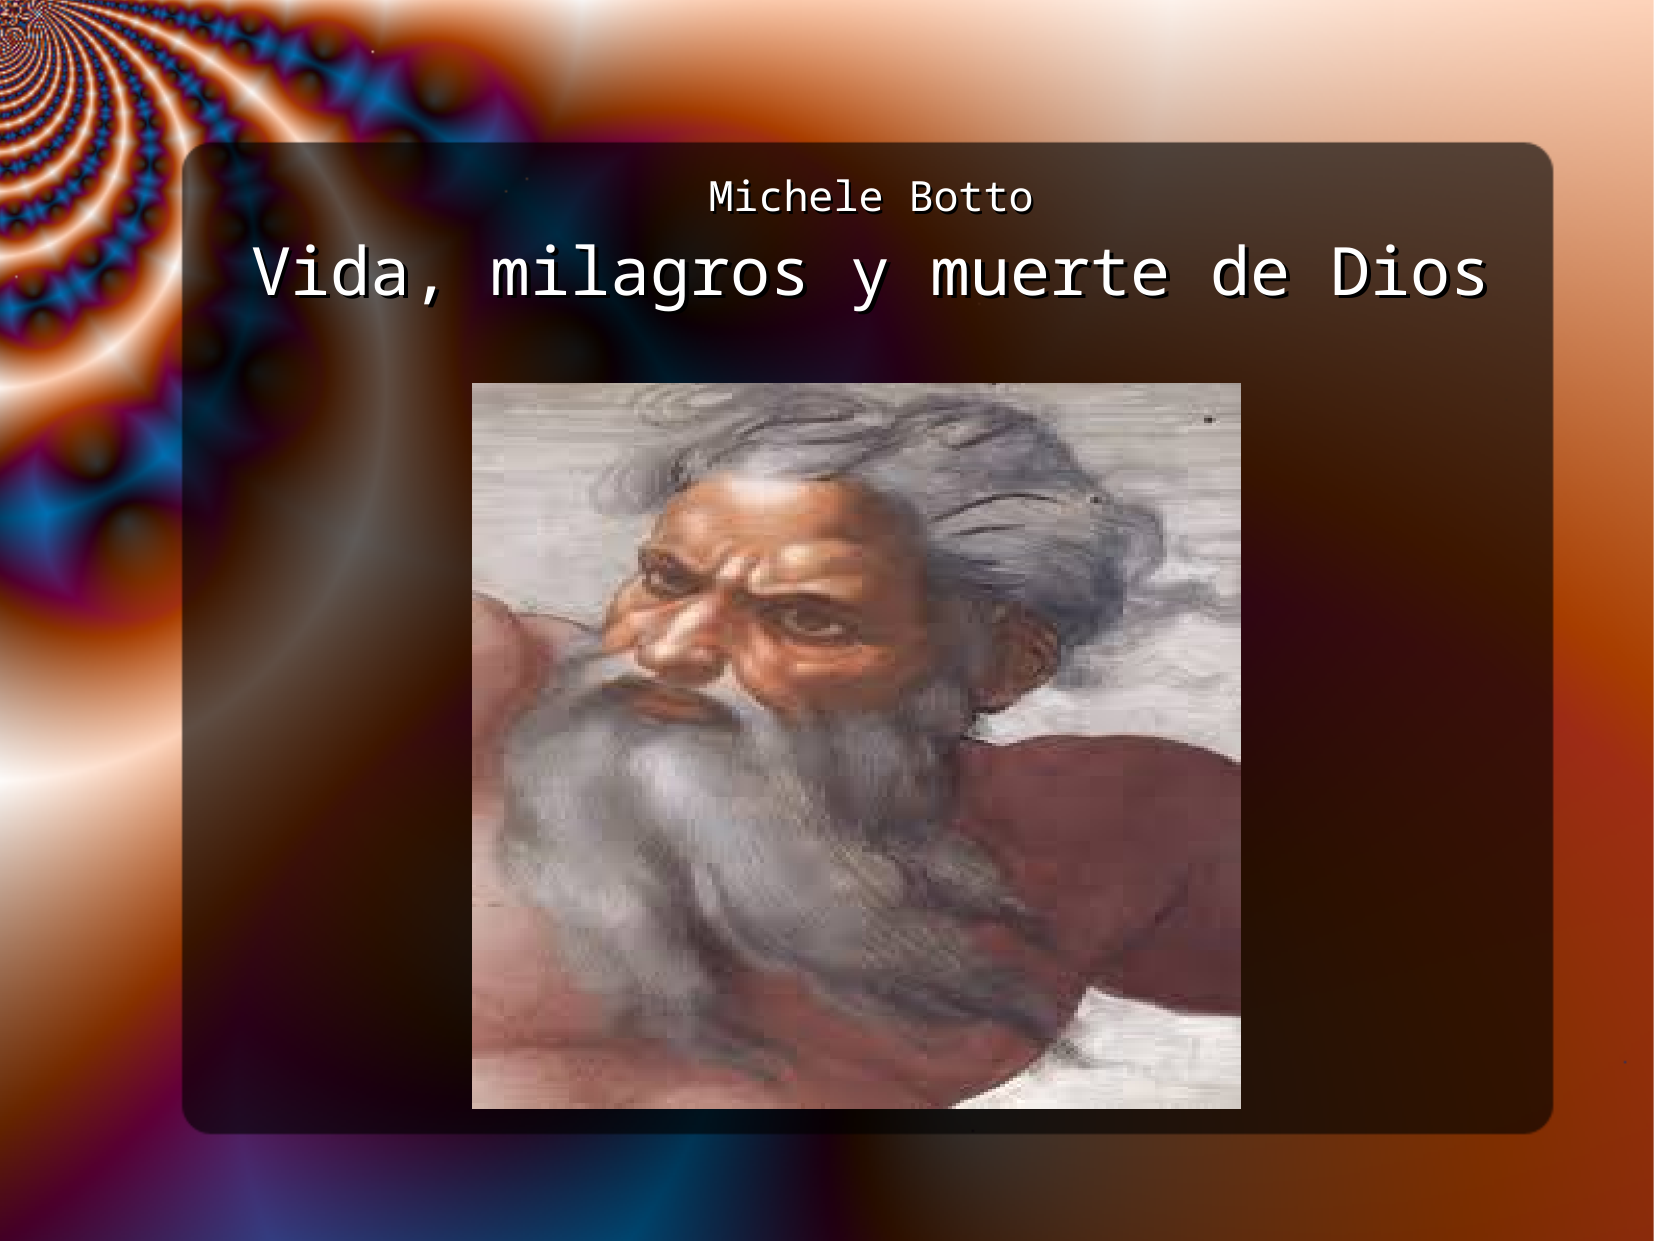

# Michele Botto Vida, milagros y muerte de Dios